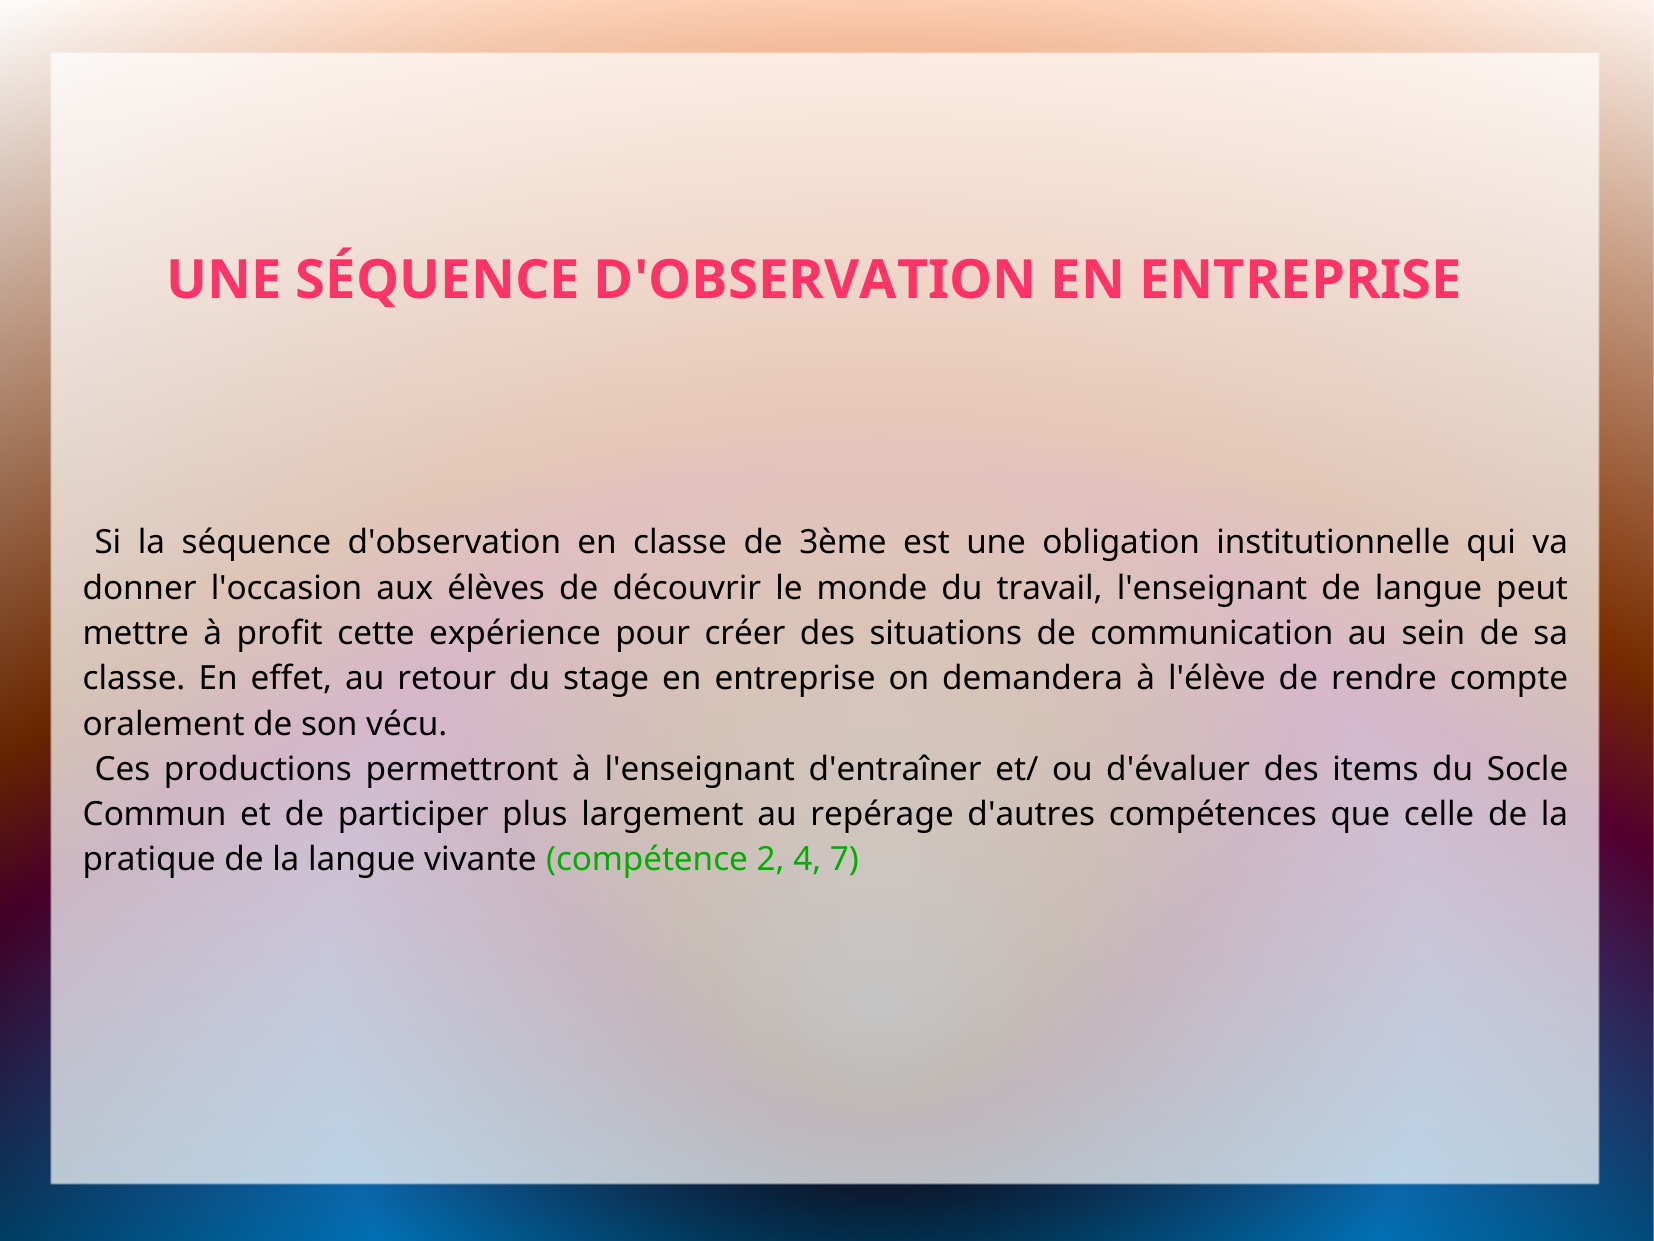

# UNE SÉQUENCE D'OBSERVATION EN ENTREPRISE
Si la séquence d'observation en classe de 3ème est une obligation institutionnelle qui va donner l'occasion aux élèves de découvrir le monde du travail, l'enseignant de langue peut mettre à profit cette expérience pour créer des situations de communication au sein de sa classe. En effet, au retour du stage en entreprise on demandera à l'élève de rendre compte oralement de son vécu.
Ces productions permettront à l'enseignant d'entraîner et/ ou d'évaluer des items du Socle Commun et de participer plus largement au repérage d'autres compétences que celle de la pratique de la langue vivante (compétence 2, 4, 7)